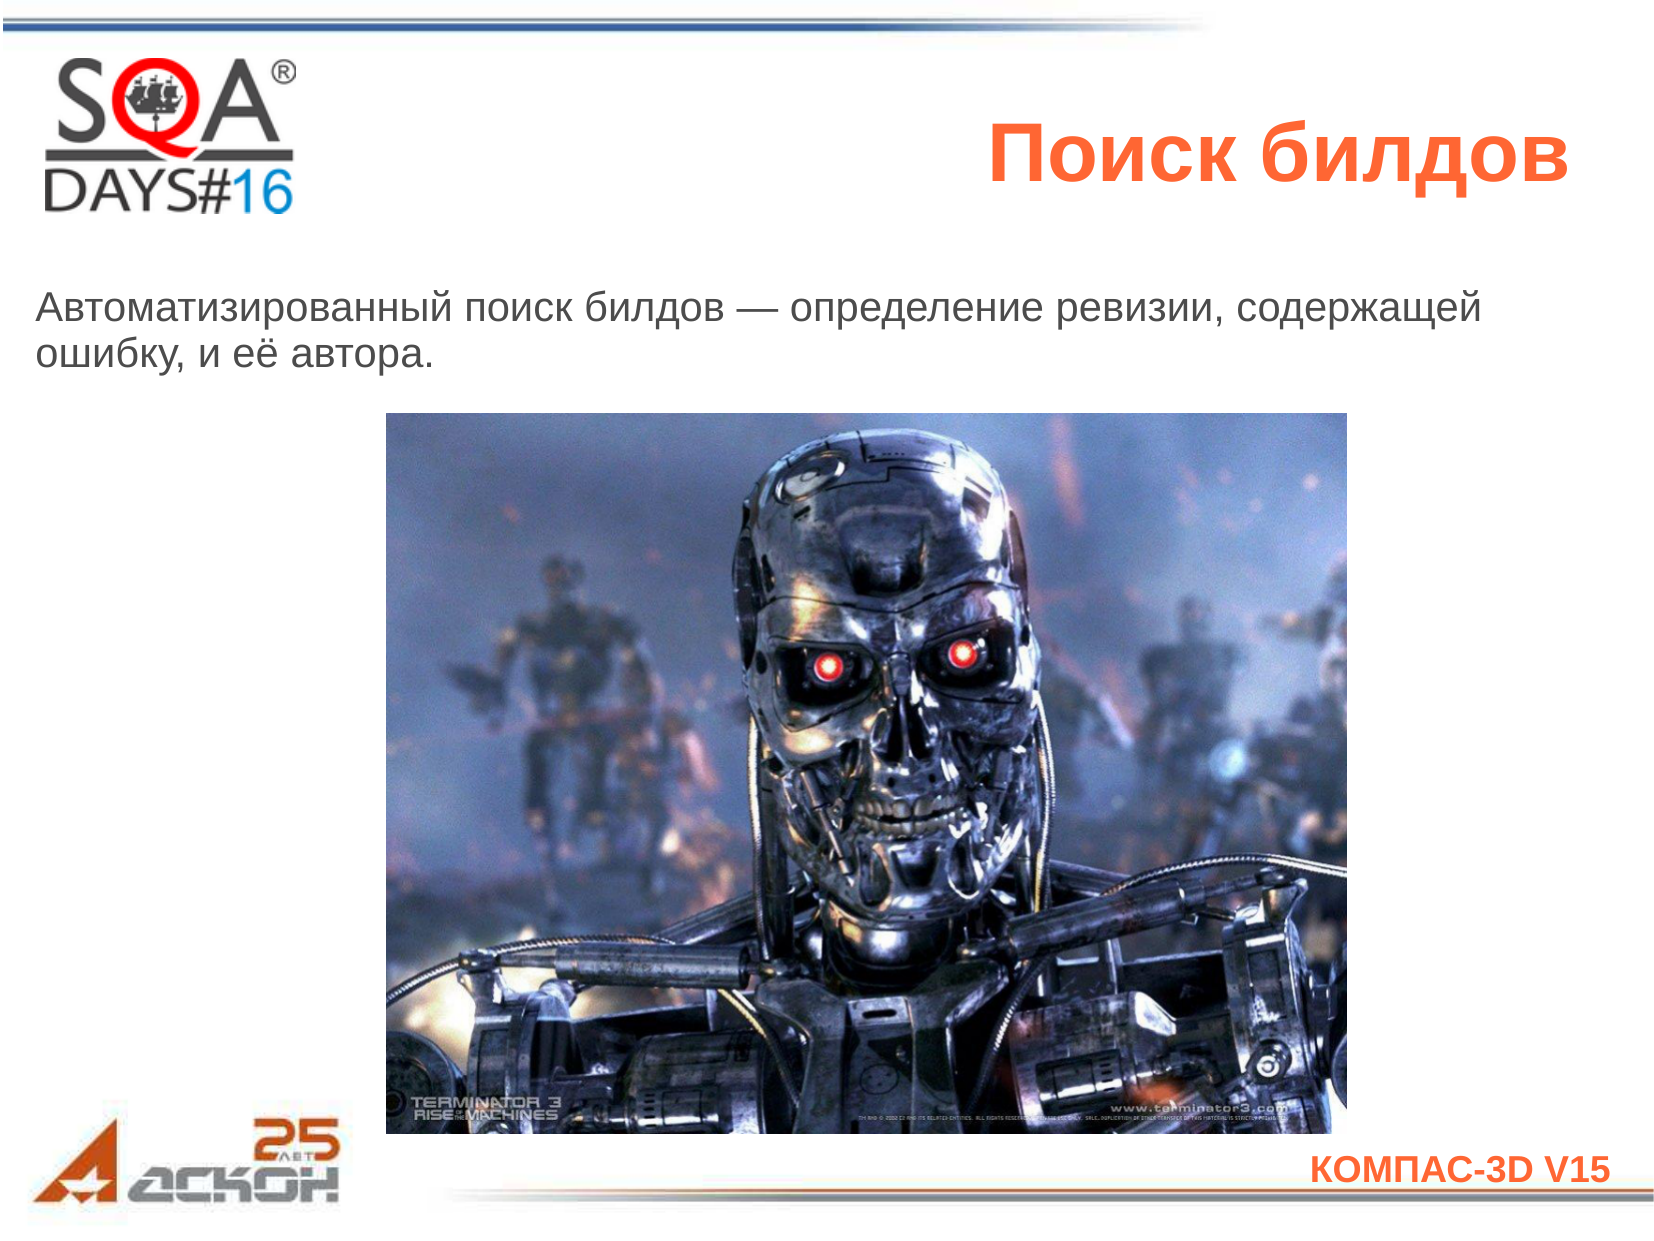

# Поиск билдов
Автоматизированный поиск билдов — определение ревизии, содержащей ошибку, и её автора.